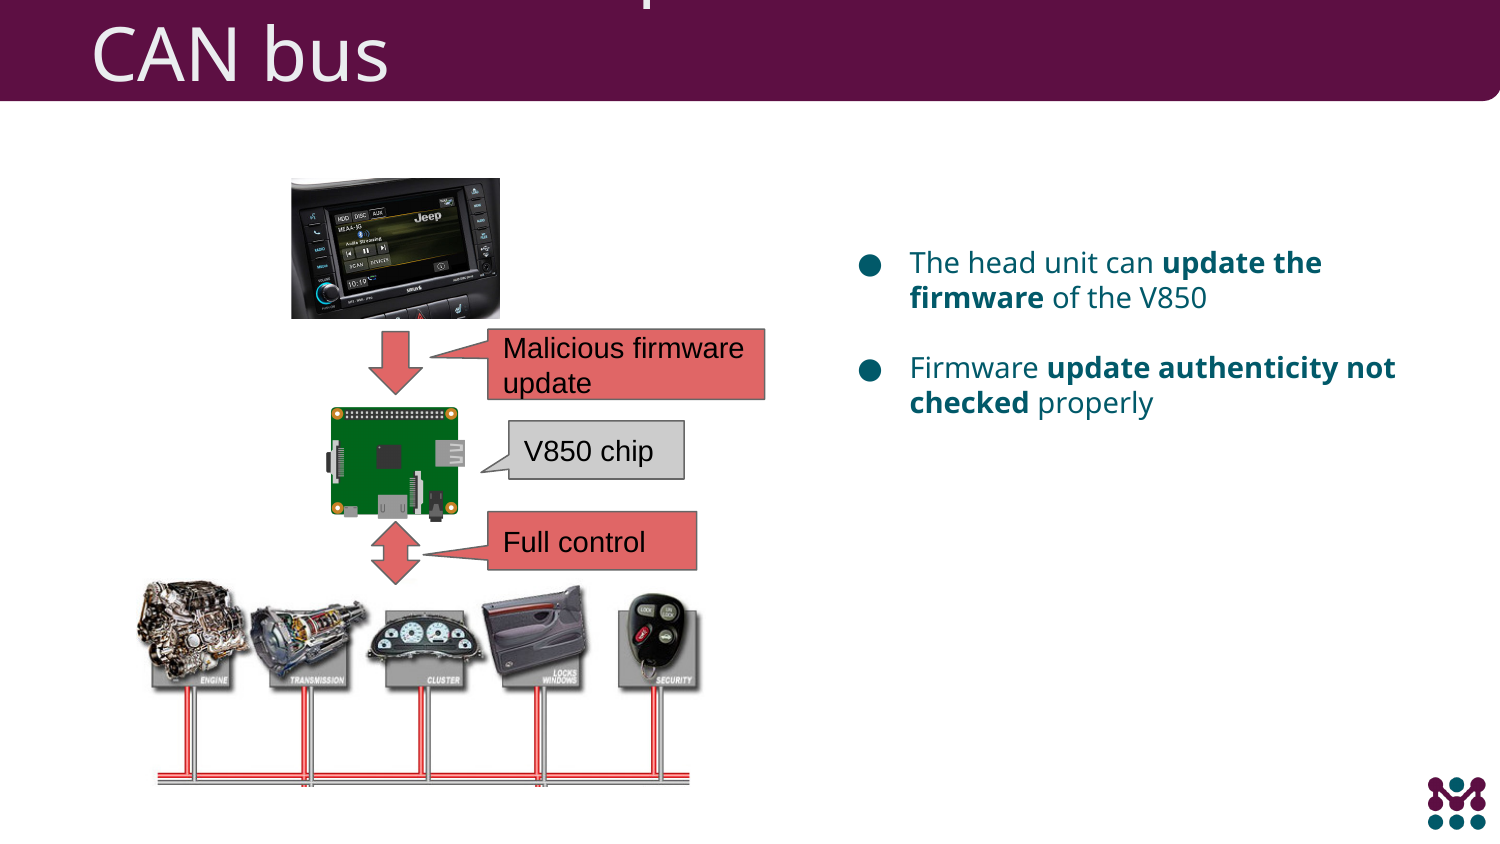

# Unauthorized update to write to the CAN bus
The head unit can update the firmware of the V850
Firmware update authenticity not checked properly
Malicious firmware update
V850 chip
Full control